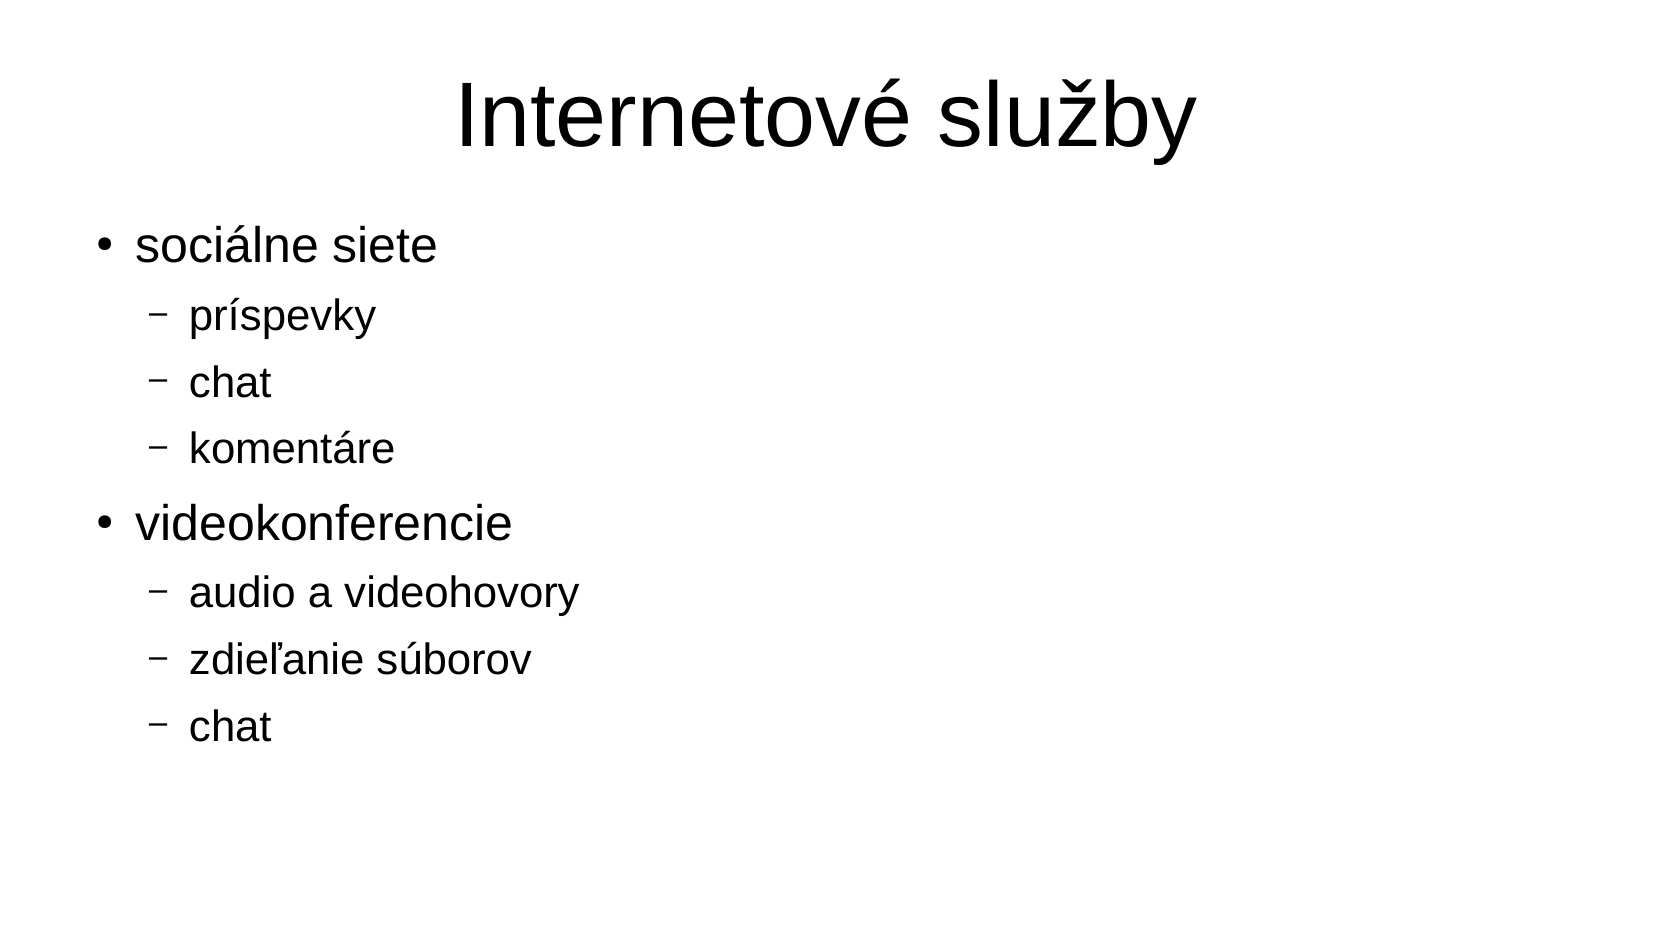

# Internetové služby
sociálne siete
príspevky
chat
komentáre
videokonferencie
audio a videohovory
zdieľanie súborov
chat